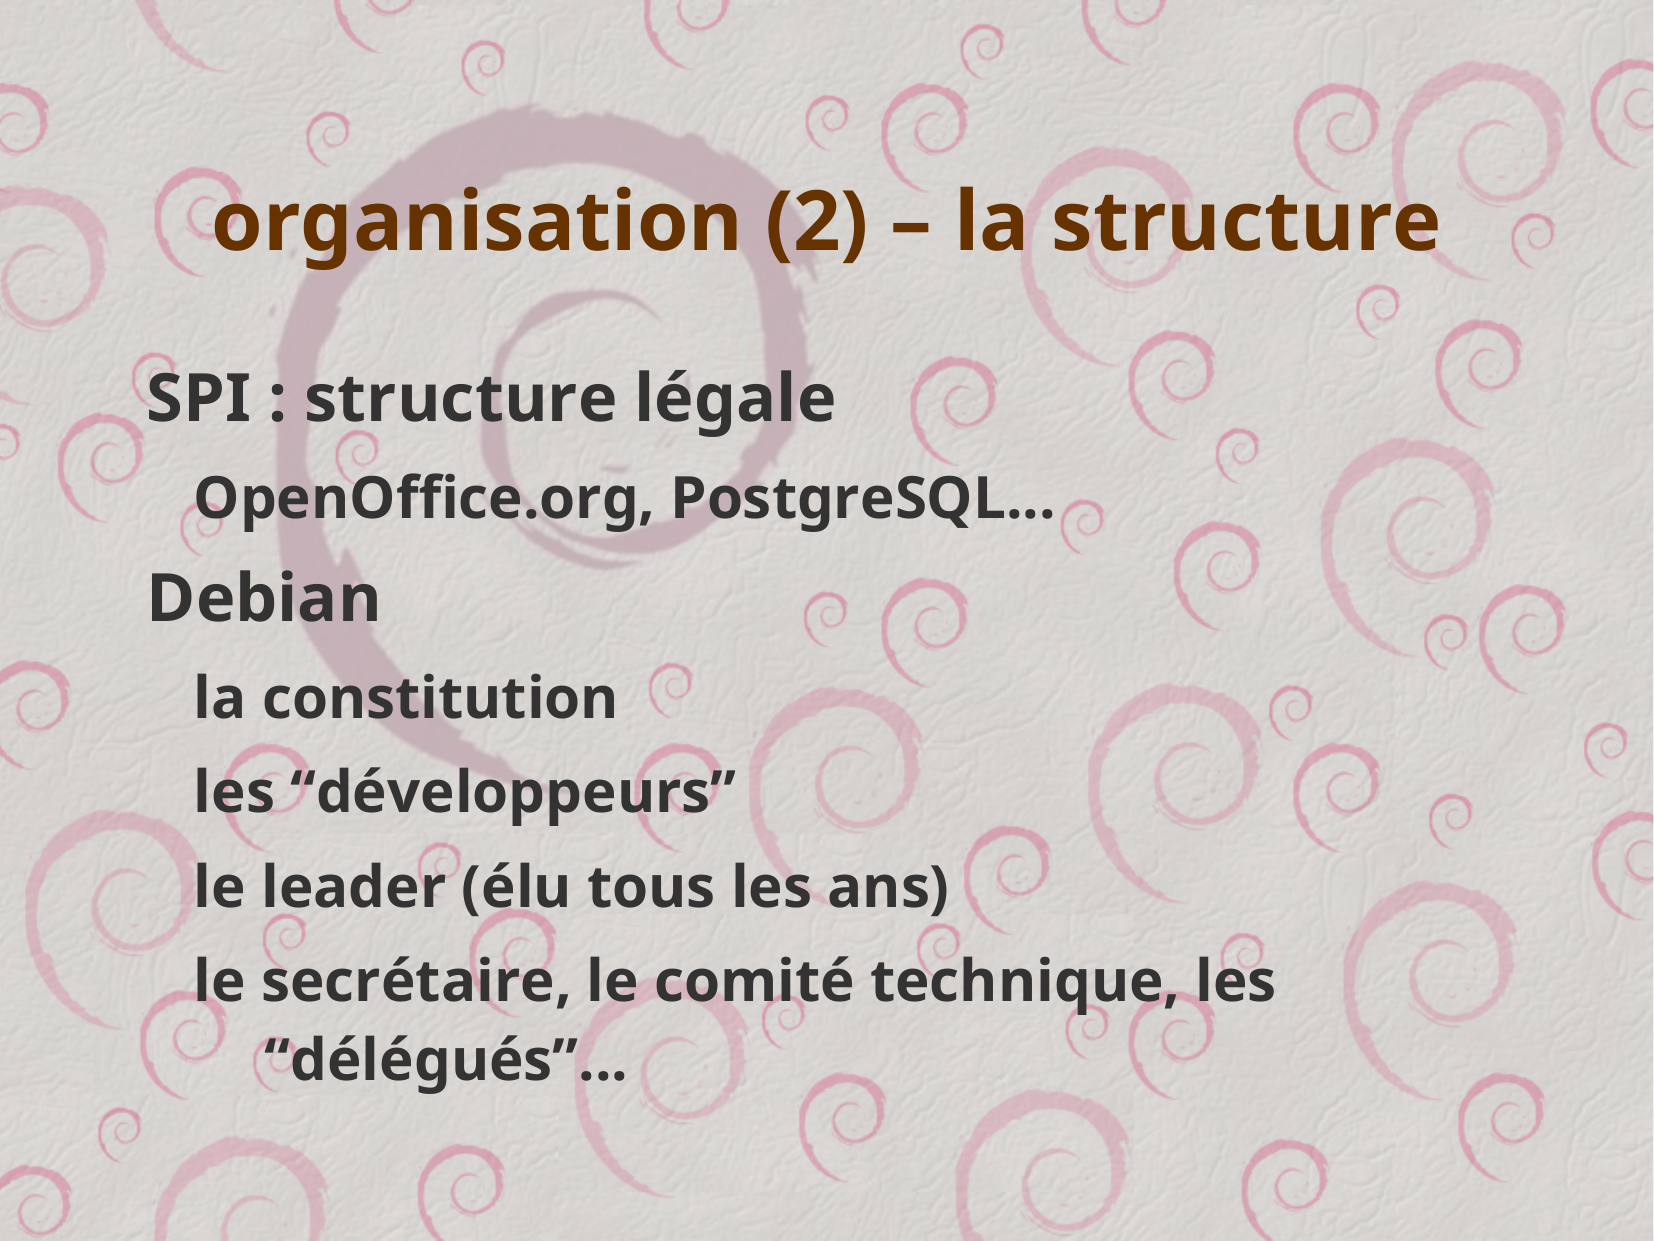

# organisation (2) – la structure
SPI : structure légale
OpenOffice.org, PostgreSQL...
Debian
la constitution
les “développeurs”
le leader (élu tous les ans)
le secrétaire, le comité technique, les “délégués”...